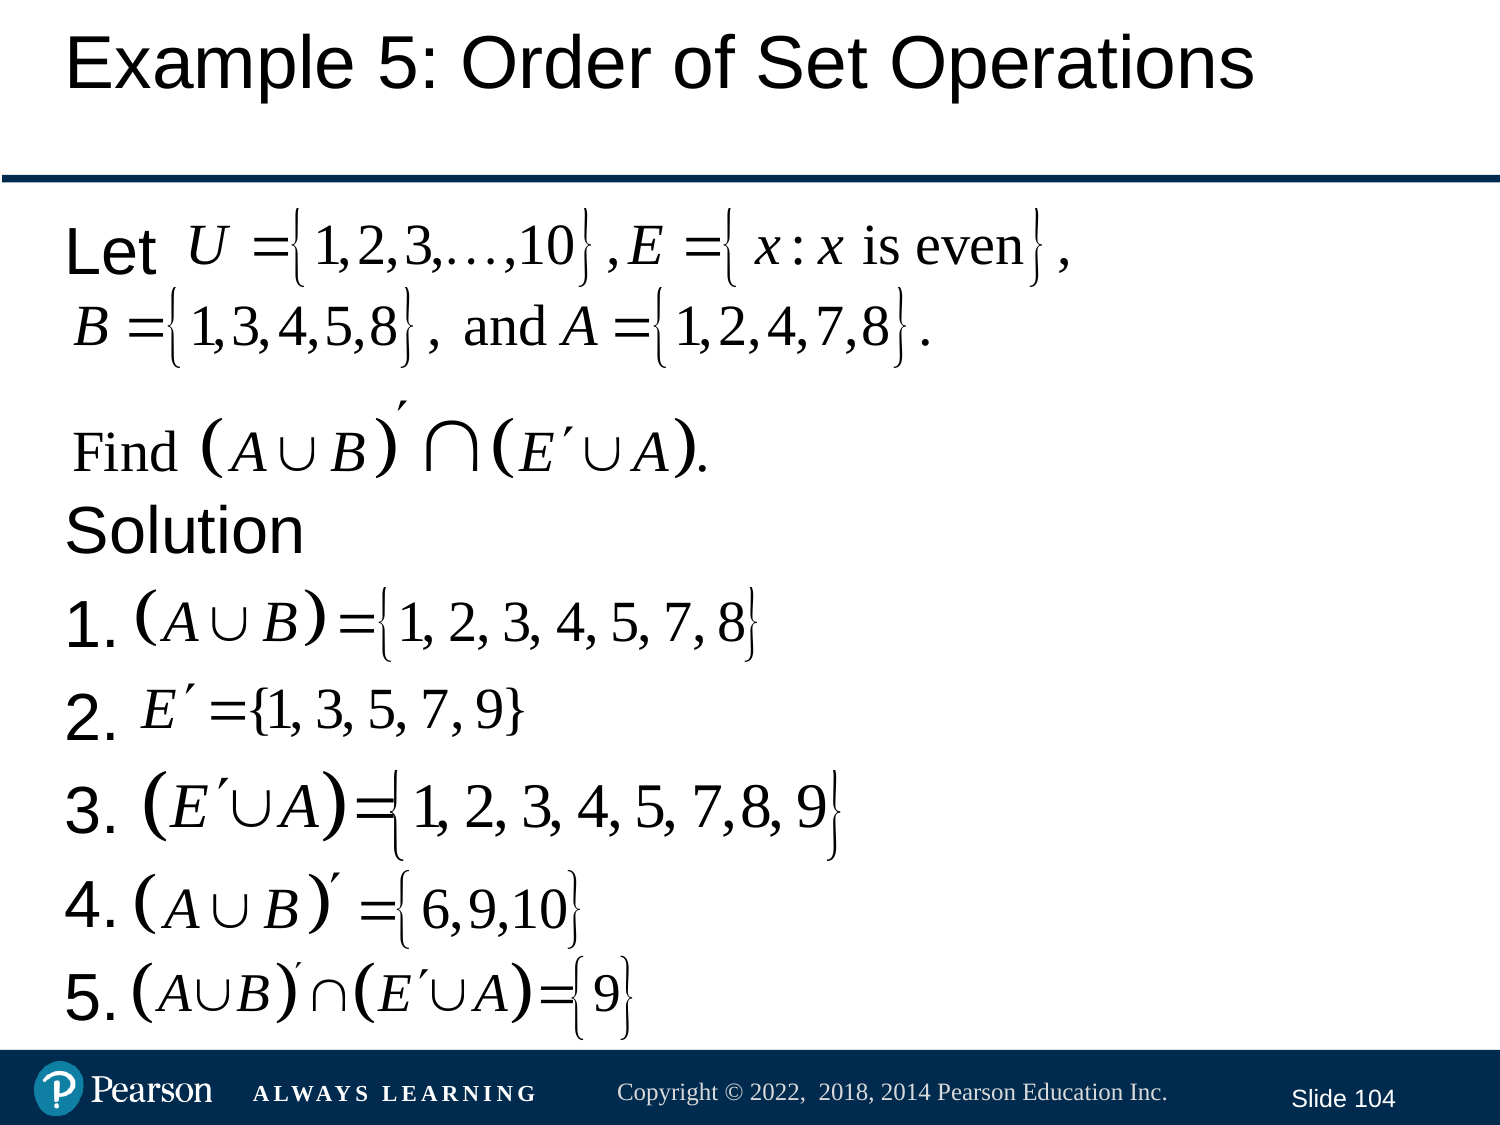

# Example 5: Order of Set Operations
Let
Solution
1.
2.
3.
4.
5.